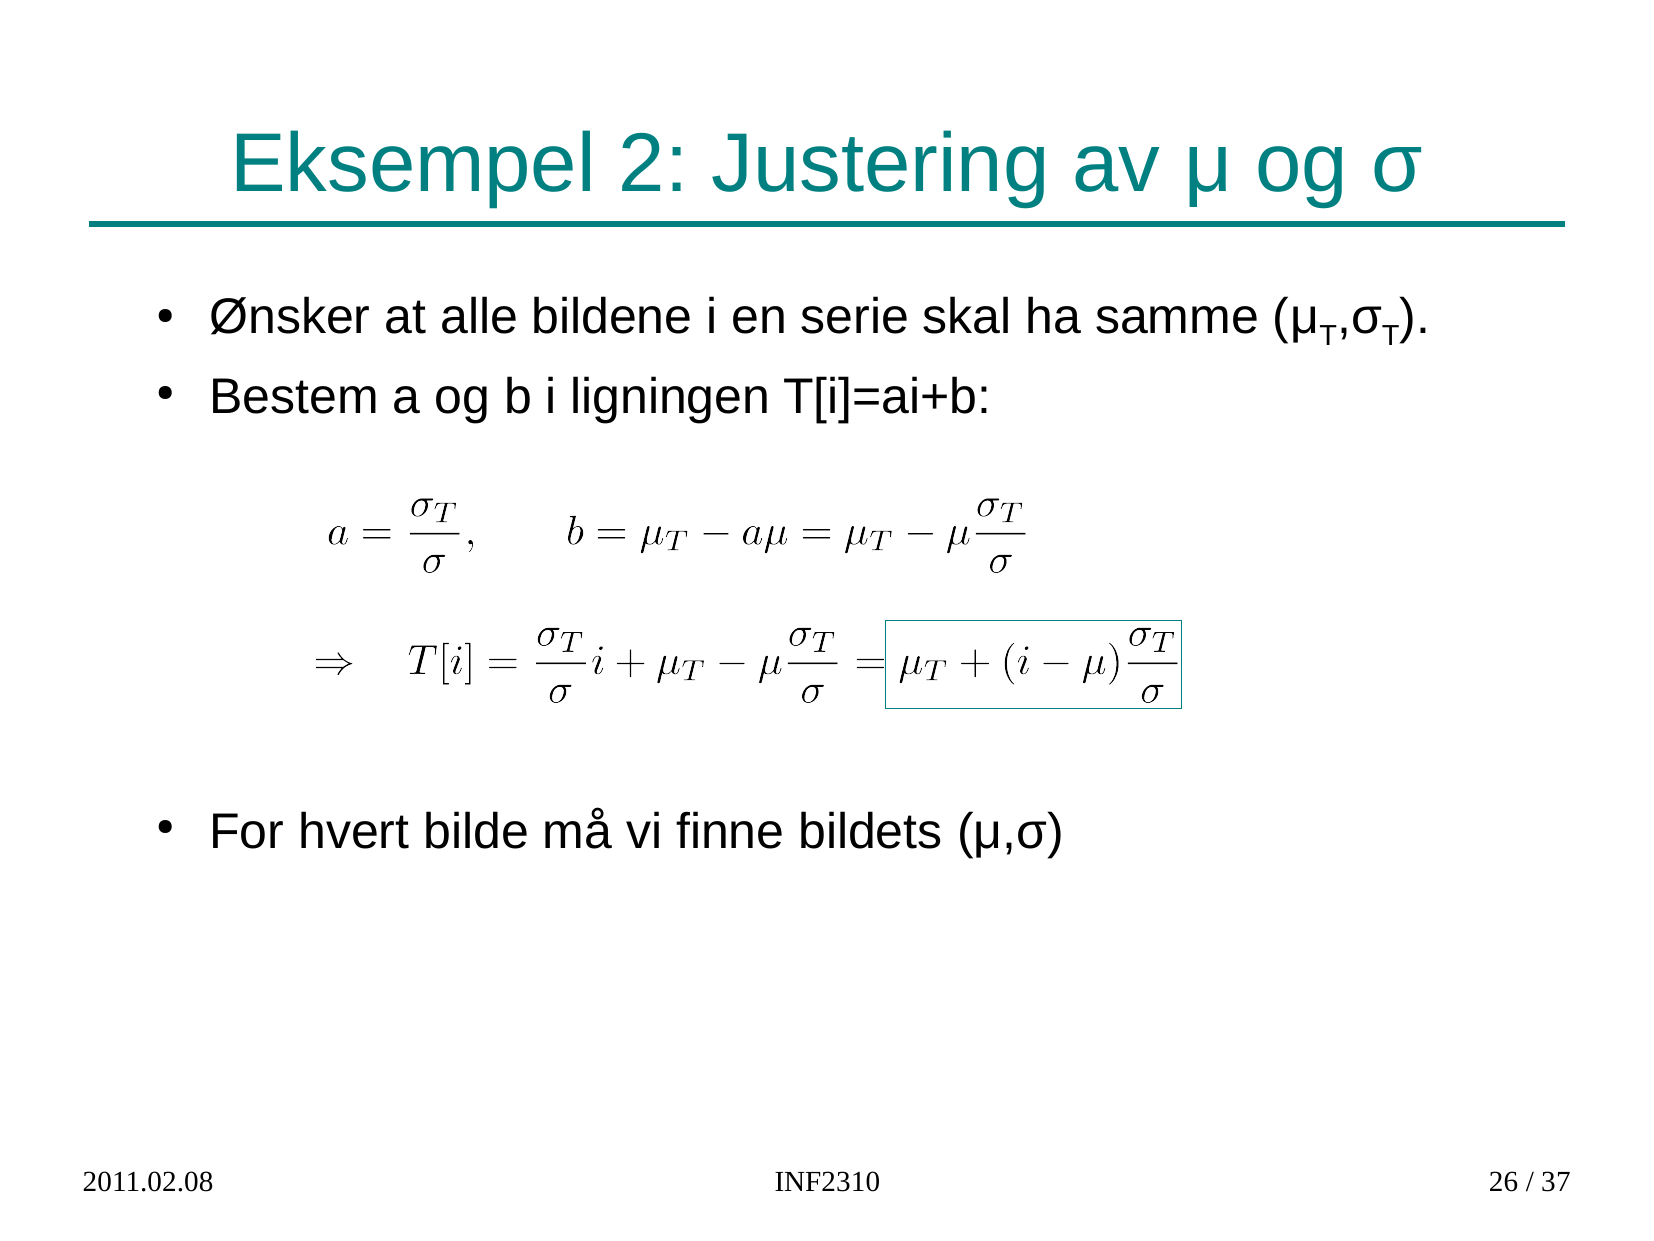

# Eksempel 2: Justering av μ og σ
Ønsker at alle bildene i en serie skal ha samme (μT,σT).
Bestem a og b i ligningen T[i]=ai+b:
For hvert bilde må vi finne bildets (μ,σ)
2011.02.08
INF2310
26